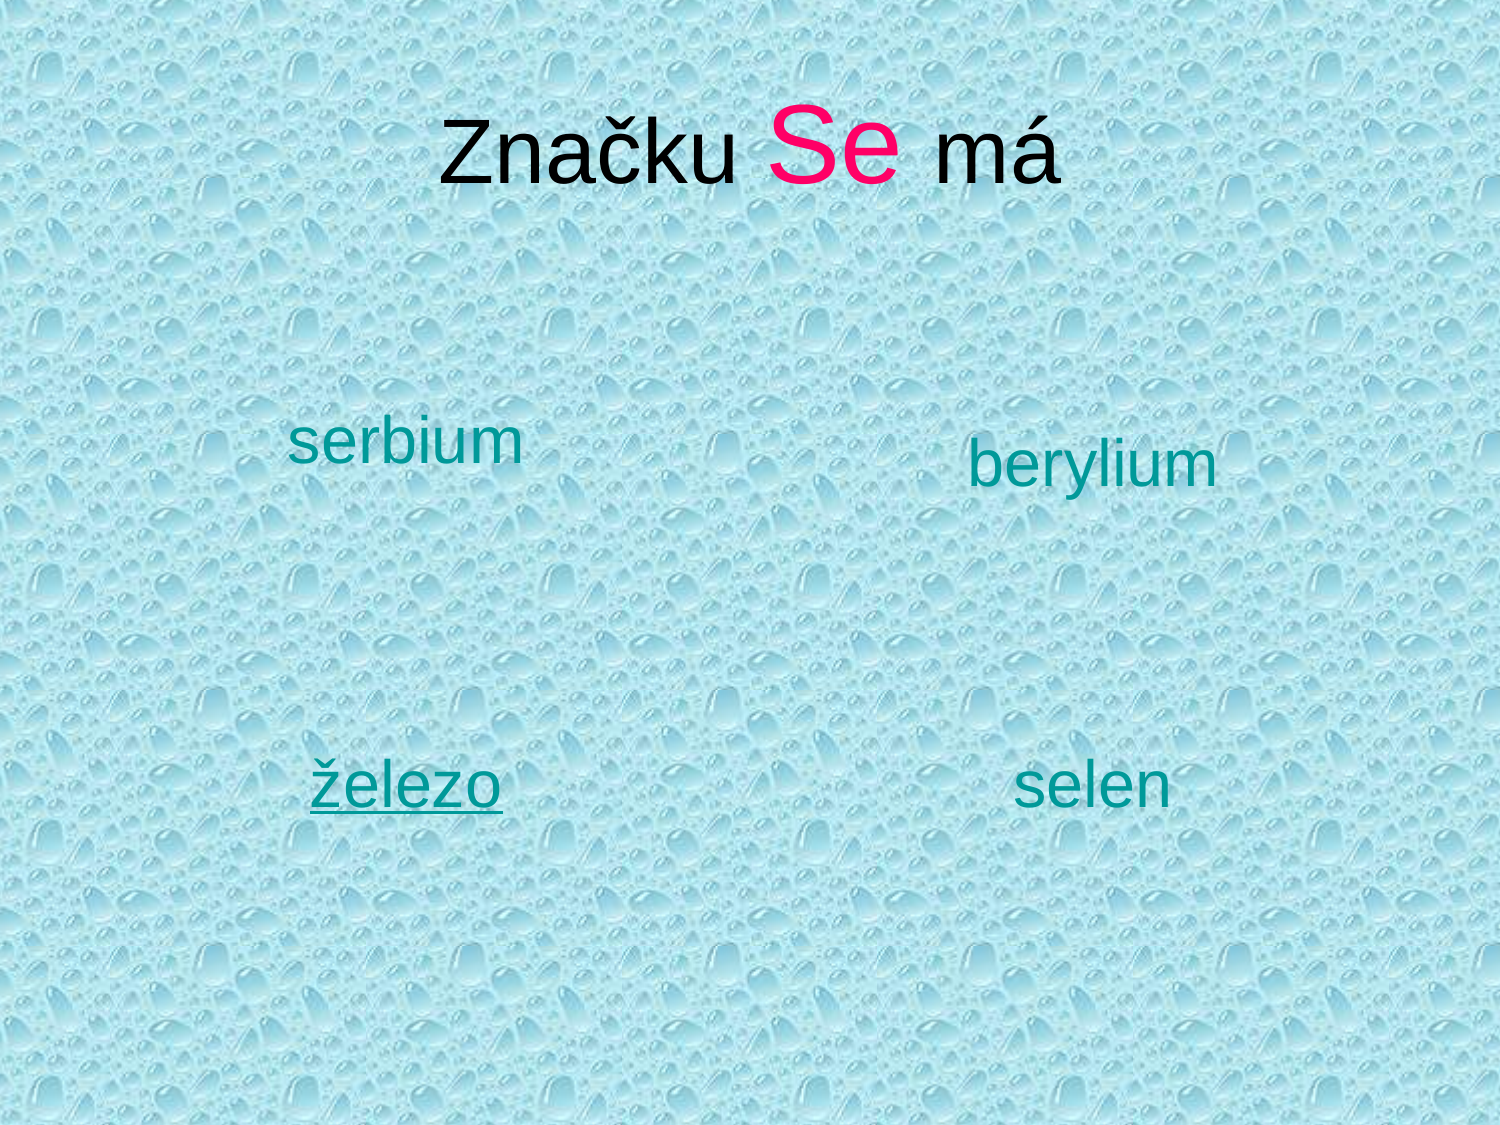

# Značku Se má
| serbium |
| --- |
| berylium |
| --- |
| železo |
| --- |
| selen |
| --- |